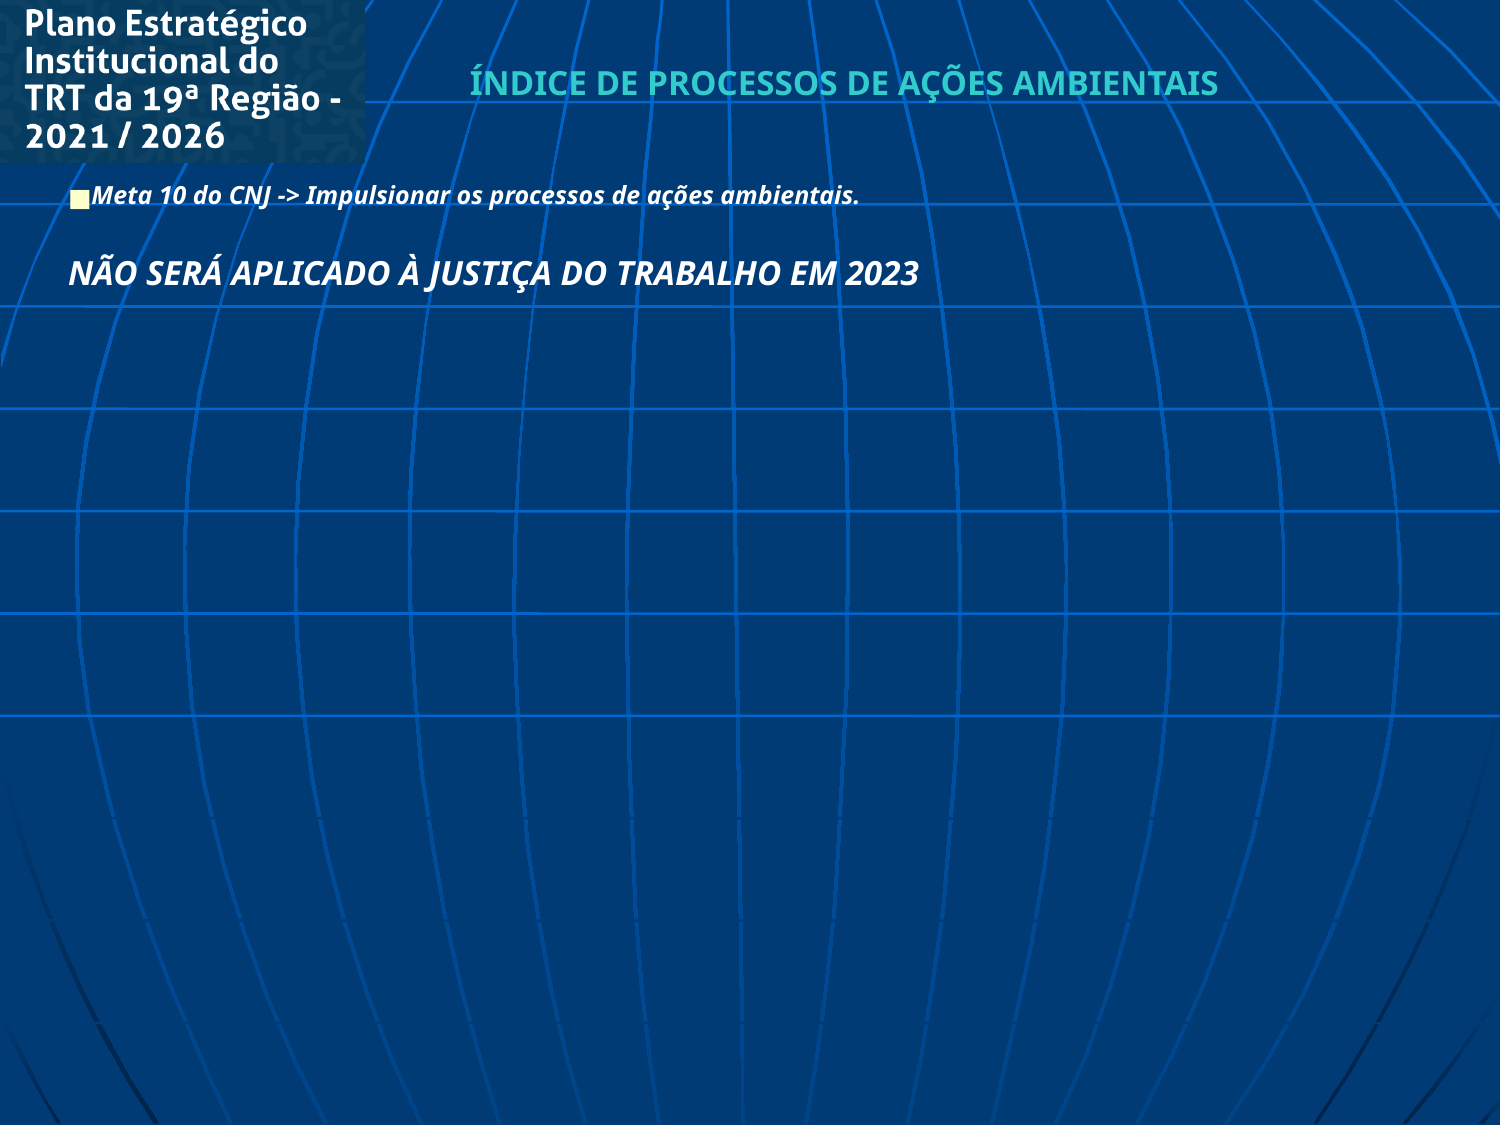

ÍNDICE DE PROCESSOS DE AÇÕES AMBIENTAIS
Meta 10 do CNJ -> Impulsionar os processos de ações ambientais.
NÃO SERÁ APLICADO À JUSTIÇA DO TRABALHO EM 2023